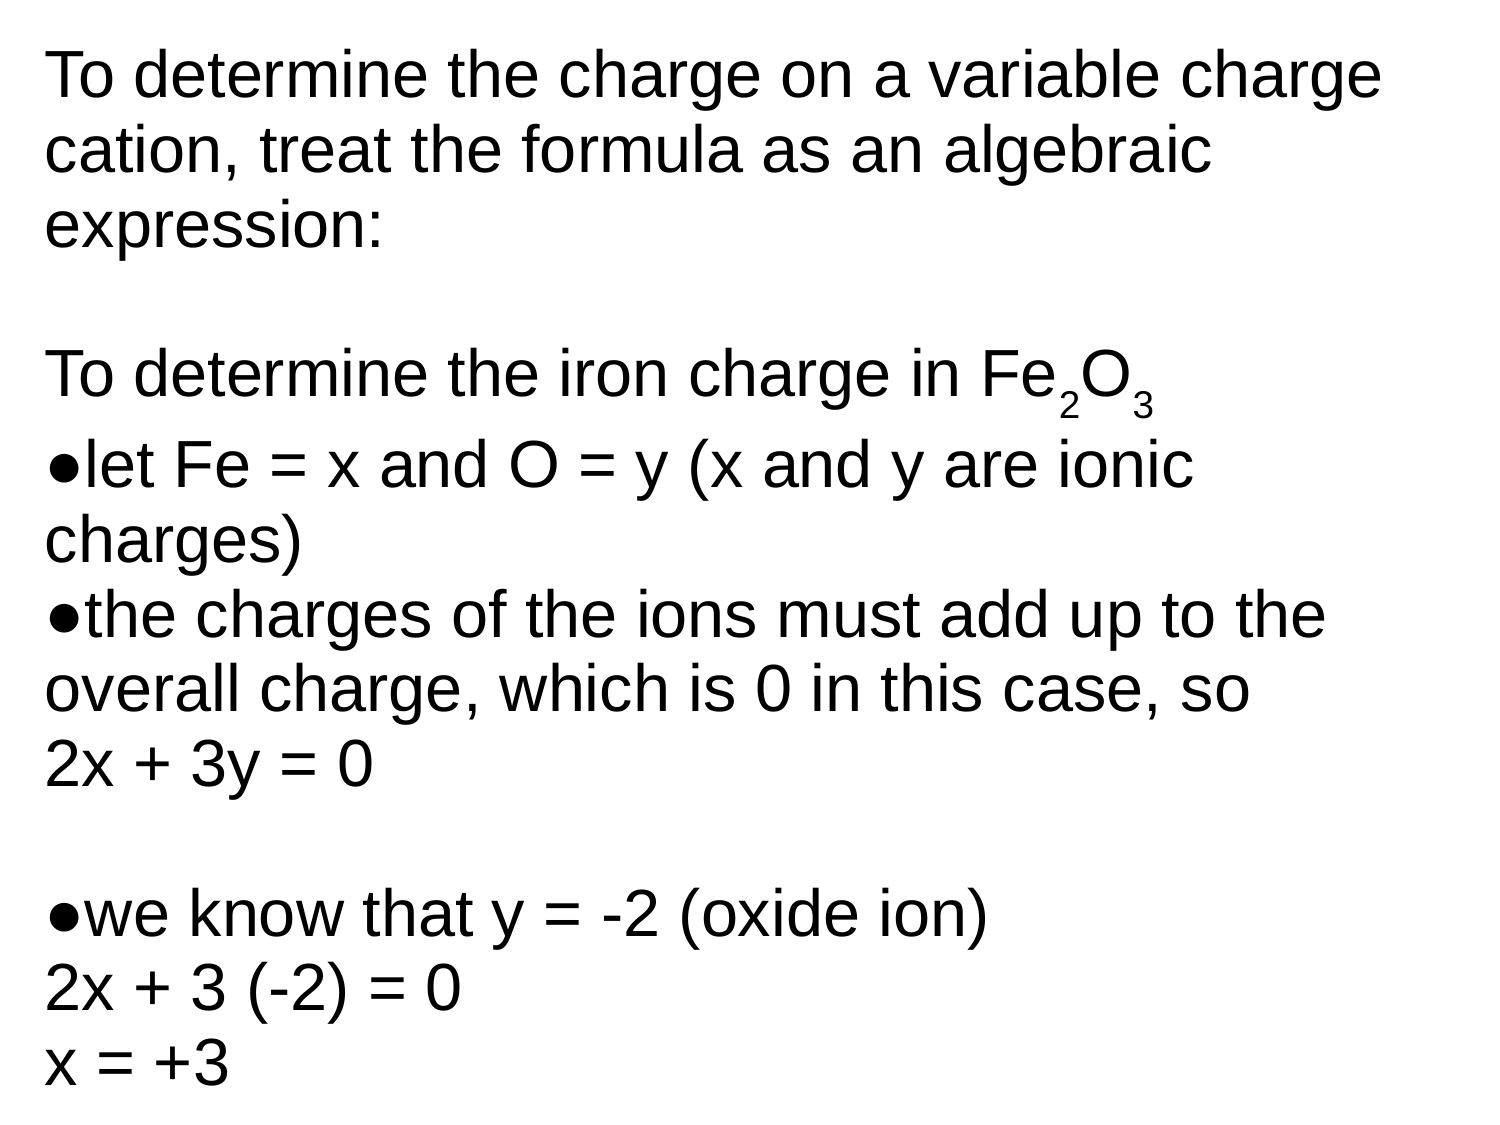

To determine the charge on a variable charge cation, treat the formula as an algebraic expression:
To determine the iron charge in Fe2O3
●let Fe = x and O = y (x and y are ionic charges)
●the charges of the ions must add up to the overall charge, which is 0 in this case, so
2x + 3y = 0
●we know that y = -2 (oxide ion)
2x + 3 (-2) = 0
x = +3
●so Fe2O3 is named iron (III) oxide